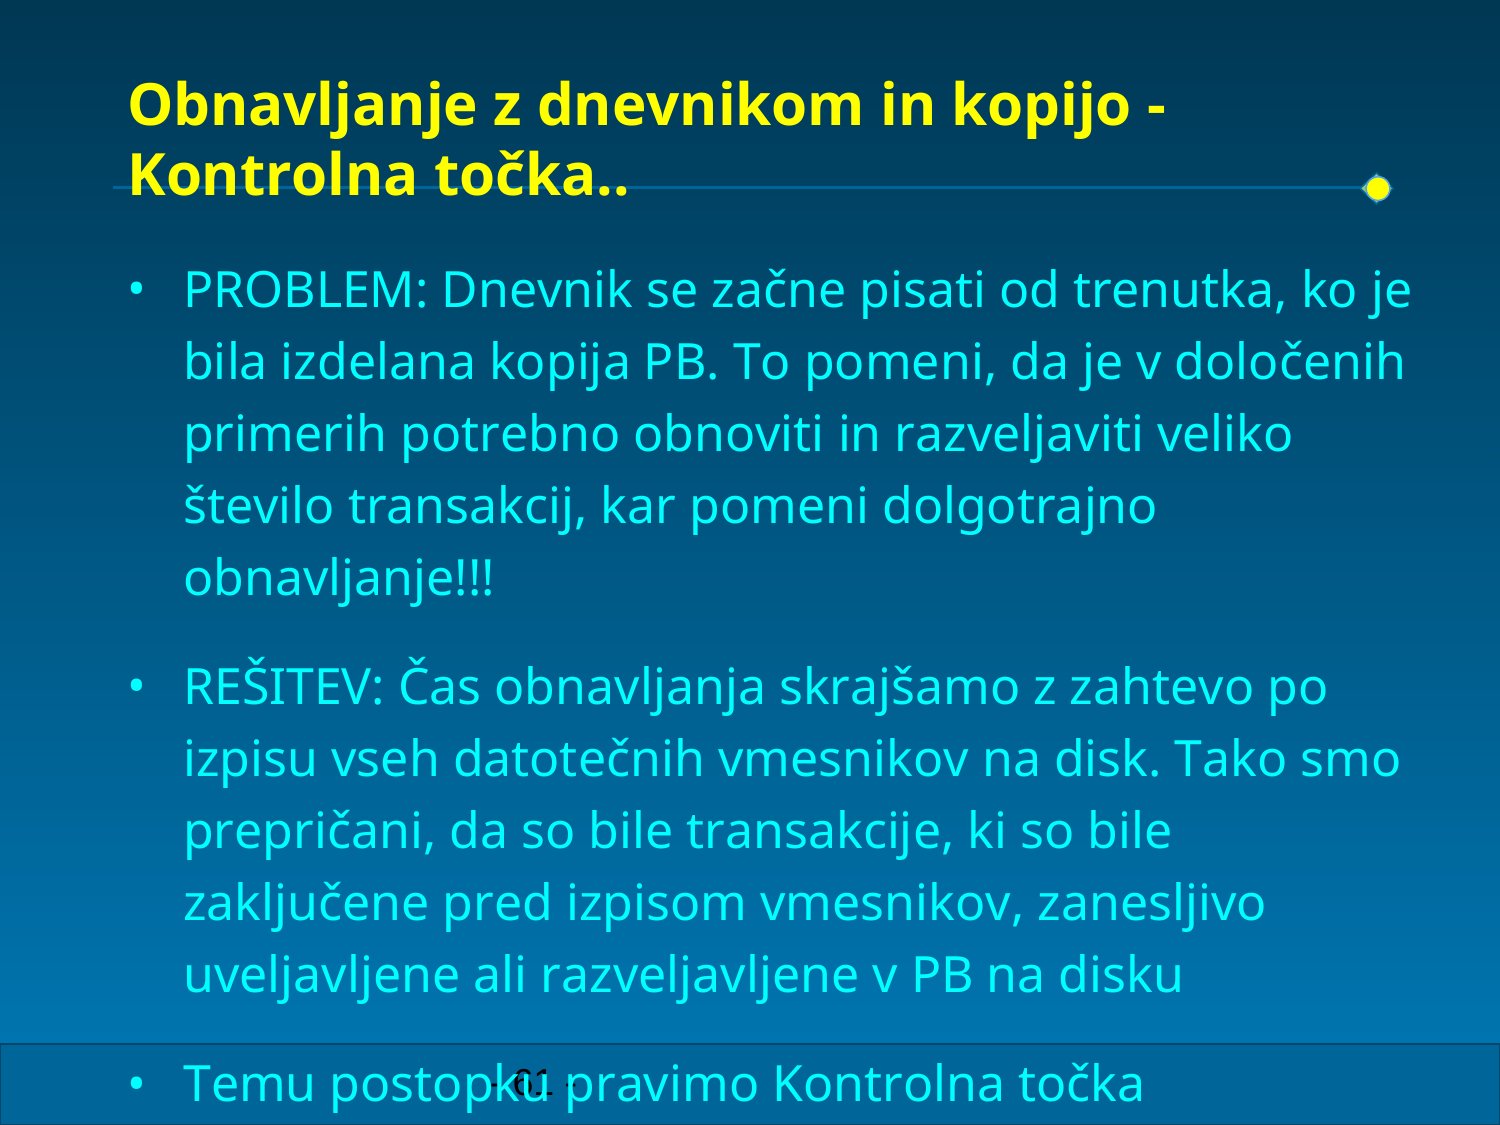

Obnavljanje z dnevnikom in kopijo - Kontrolna točka..
# PROBLEM: Dnevnik se začne pisati od trenutka, ko je bila izdelana kopija PB. To pomeni, da je v določenih primerih potrebno obnoviti in razveljaviti veliko število transakcij, kar pomeni dolgotrajno obnavljanje!!!
REŠITEV: Čas obnavljanja skrajšamo z zahtevo po izpisu vseh datotečnih vmesnikov na disk. Tako smo prepričani, da so bile transakcije, ki so bile zaključene pred izpisom vmesnikov, zanesljivo uveljavljene ali razveljavljene v PB na disku
Temu postopku pravimo Kontrolna točka